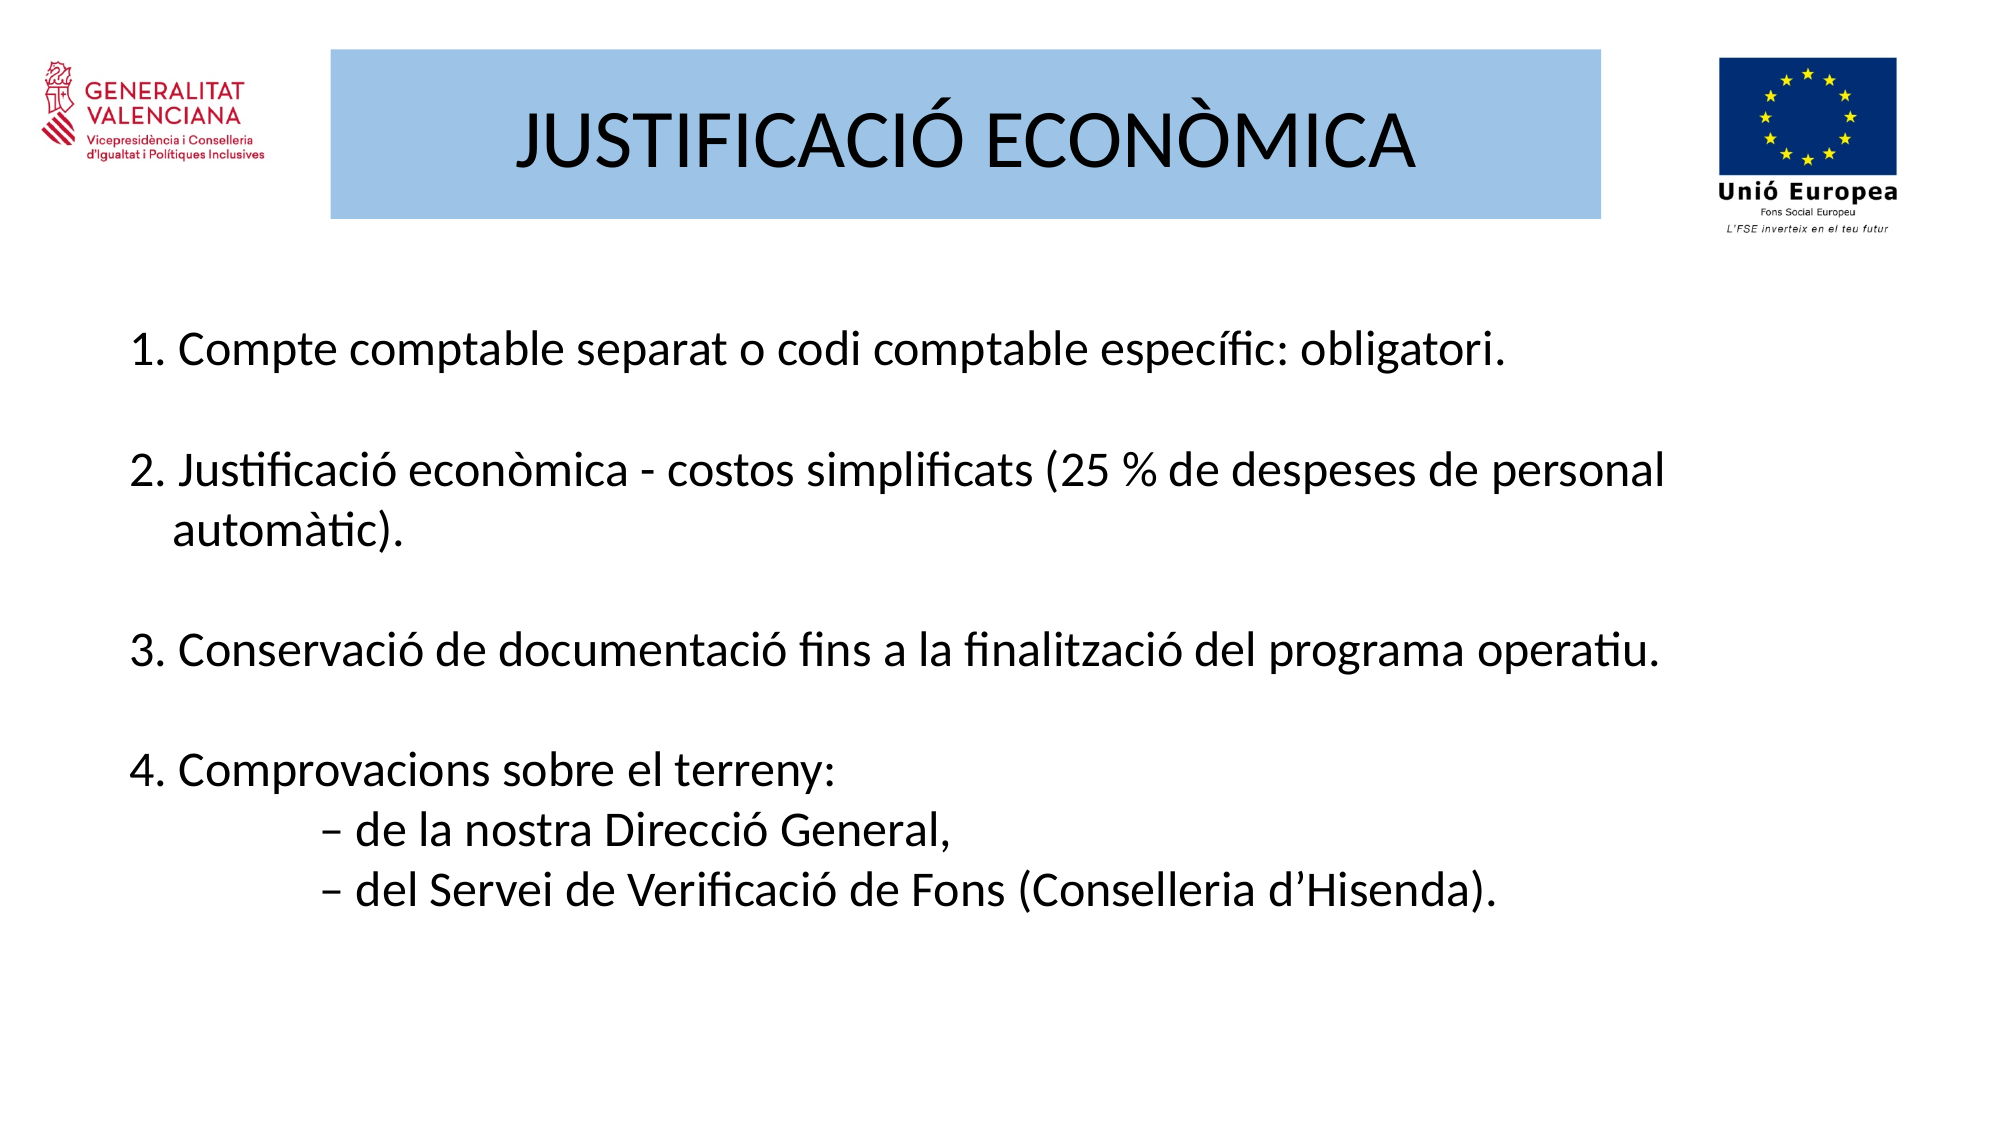

JUSTIFICACIÓ ECONÒMICA
1. Compte comptable separat o codi comptable específic: obligatori.
2. Justificació econòmica - costos simplificats (25 % de despeses de personal automàtic).
3. Conservació de documentació fins a la finalització del programa operatiu.
4. Comprovacions sobre el terreny:
			– de la nostra Direcció General,
			– del Servei de Verificació de Fons (Conselleria d’Hisenda).